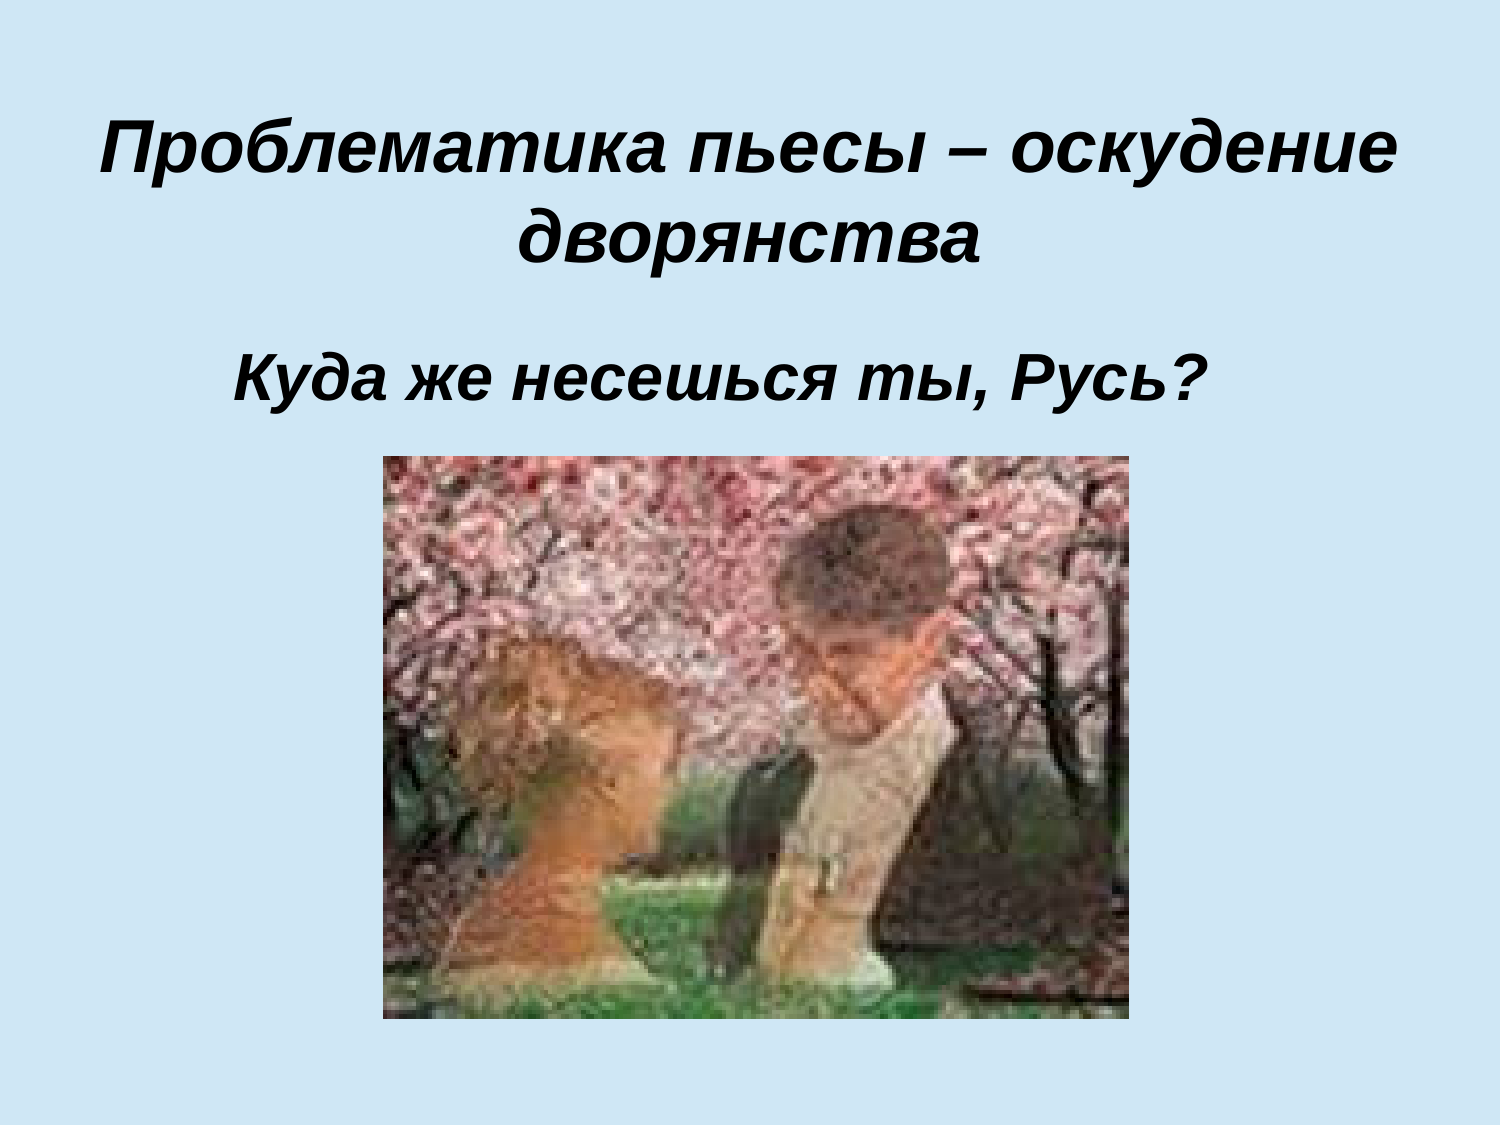

# Проблематика пьесы – оскудение дворянства
Куда же несешься ты, Русь?